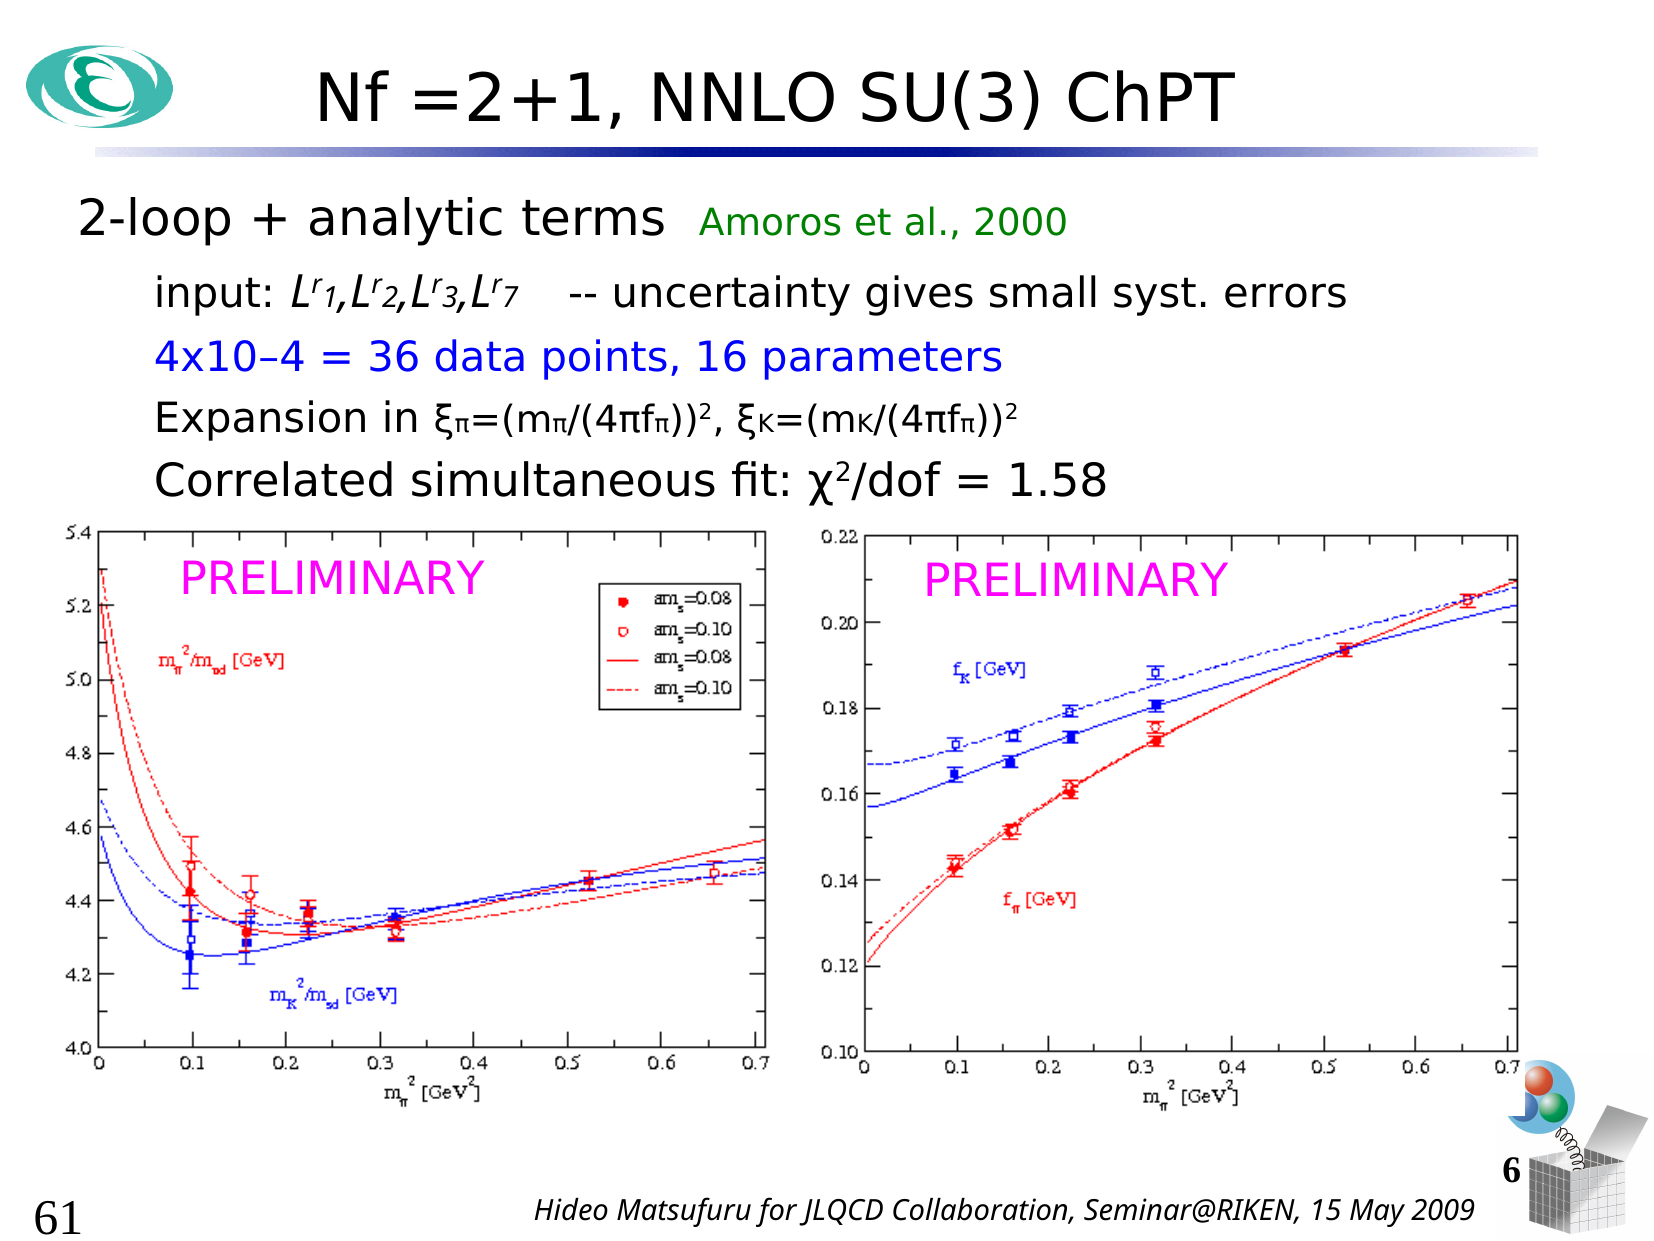

# Nf =2+1, NNLO SU(3) ChPT
2-loop + analytic terms Amoros et al., 2000
input: Lr1,Lr2,Lr3,Lr7 -- uncertainty gives small syst. errors
4x10–4 = 36 data points, 16 parameters
Expansion in ξπ=(mπ/(4πfπ))2, ξK=(mK/(4πfπ))2
Correlated simultaneous fit: χ2/dof = 1.58
PRELIMINARY
PRELIMINARY
6